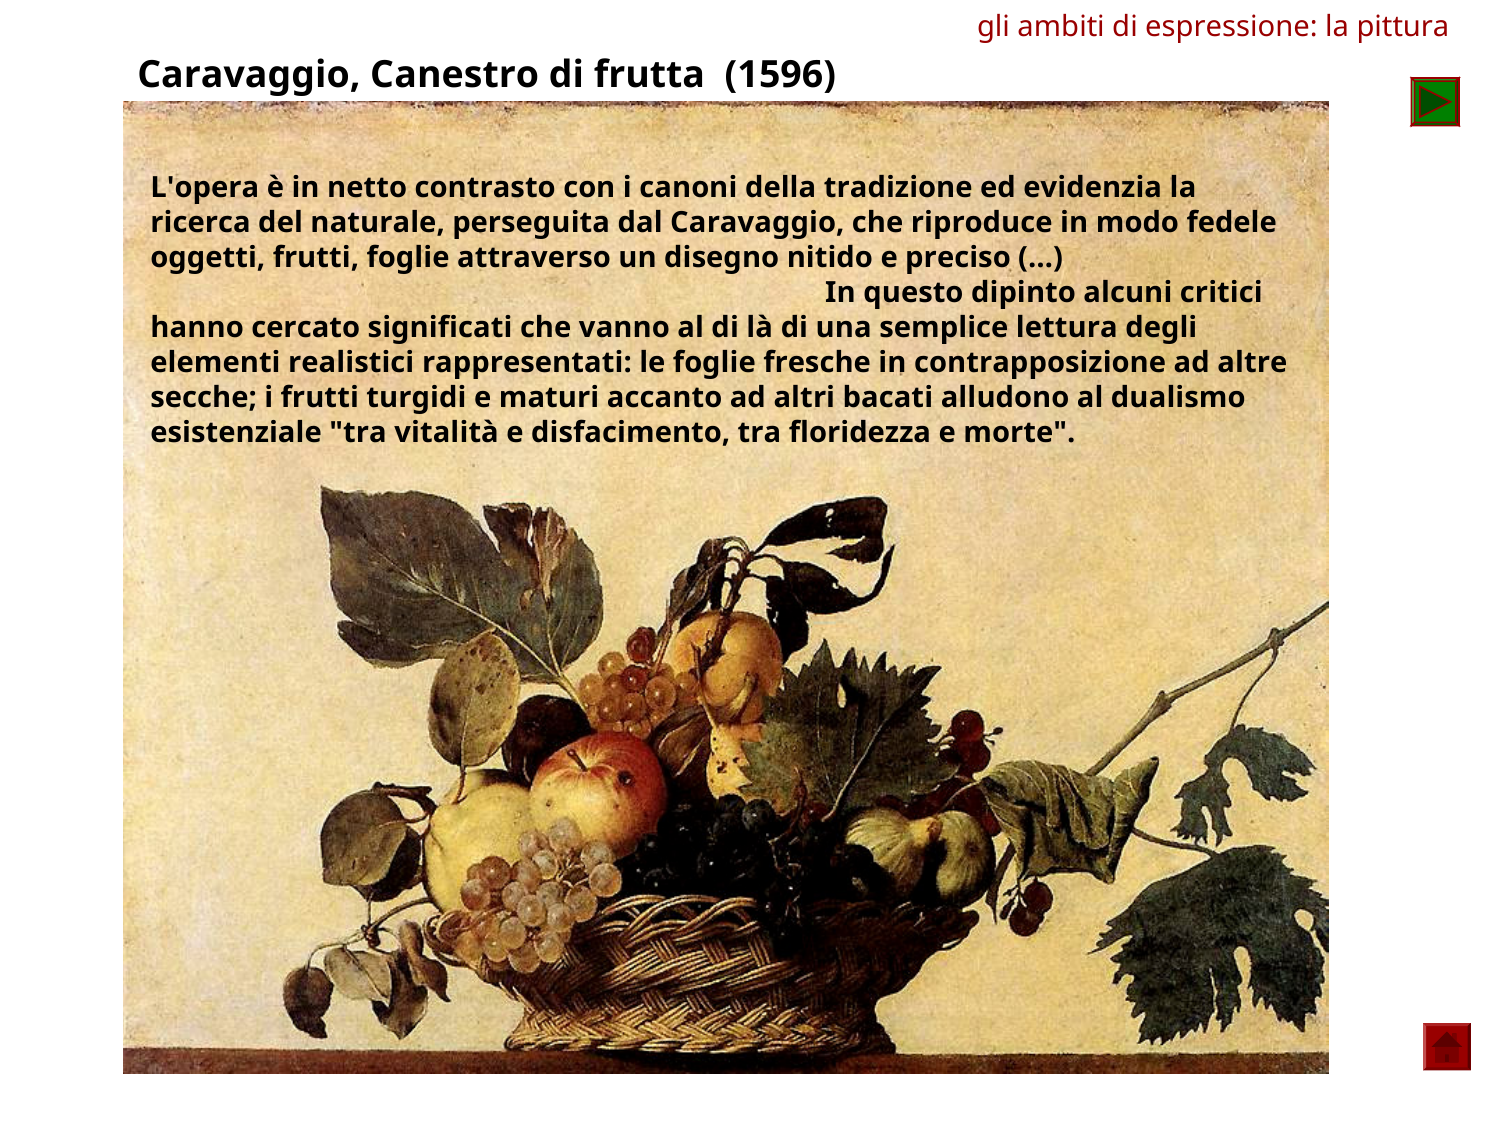

gli ambiti di espressione: la pittura
Caravaggio, Canestro di frutta (1596)
L'opera è in netto contrasto con i canoni della tradizione ed evidenzia la ricerca del naturale, perseguita dal Caravaggio, che riproduce in modo fedele oggetti, frutti, foglie attraverso un disegno nitido e preciso (…) In questo dipinto alcuni critici hanno cercato significati che vanno al di là di una semplice lettura degli elementi realistici rappresentati: le foglie fresche in contrapposizione ad altre secche; i frutti turgidi e maturi accanto ad altri bacati alludono al dualismo esistenziale "tra vitalità e disfacimento, tra floridezza e morte".